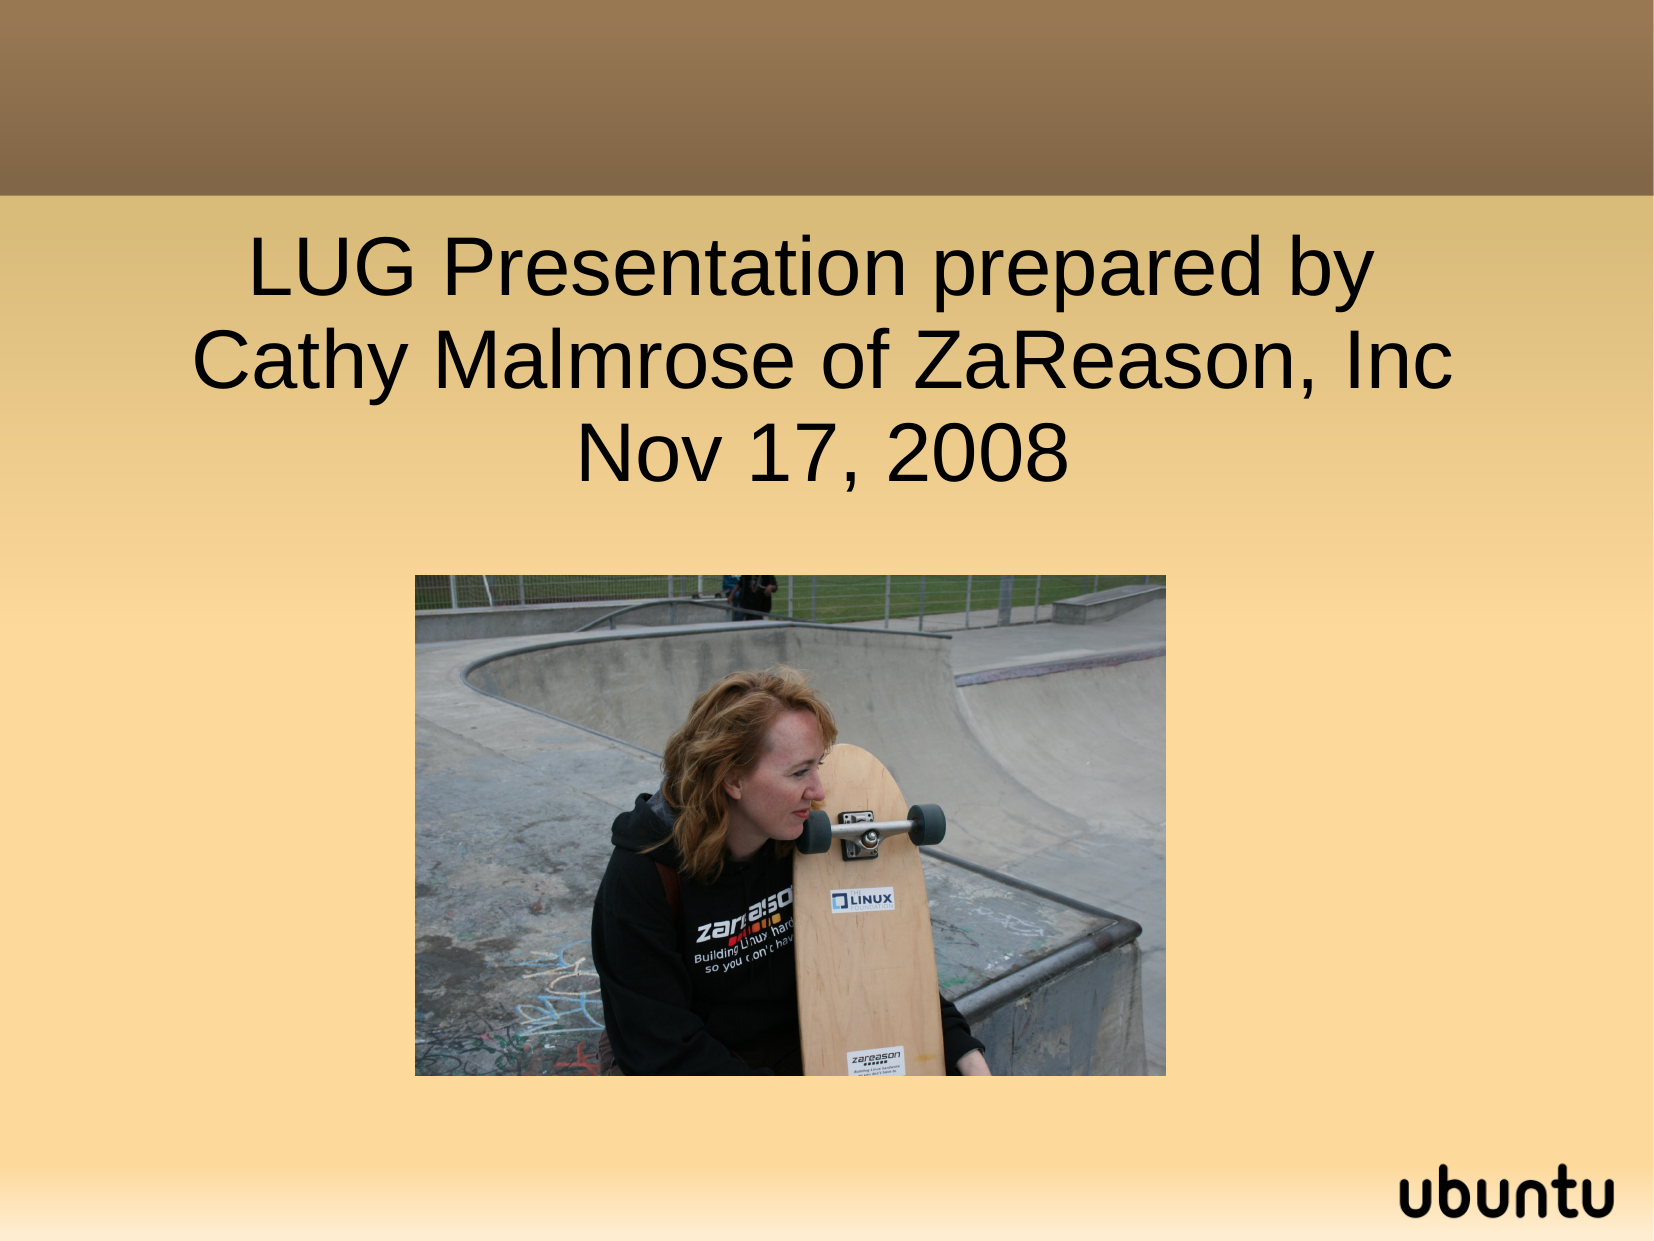

LUG Presentation prepared by
Cathy Malmrose of ZaReason, Inc
Nov 17, 2008